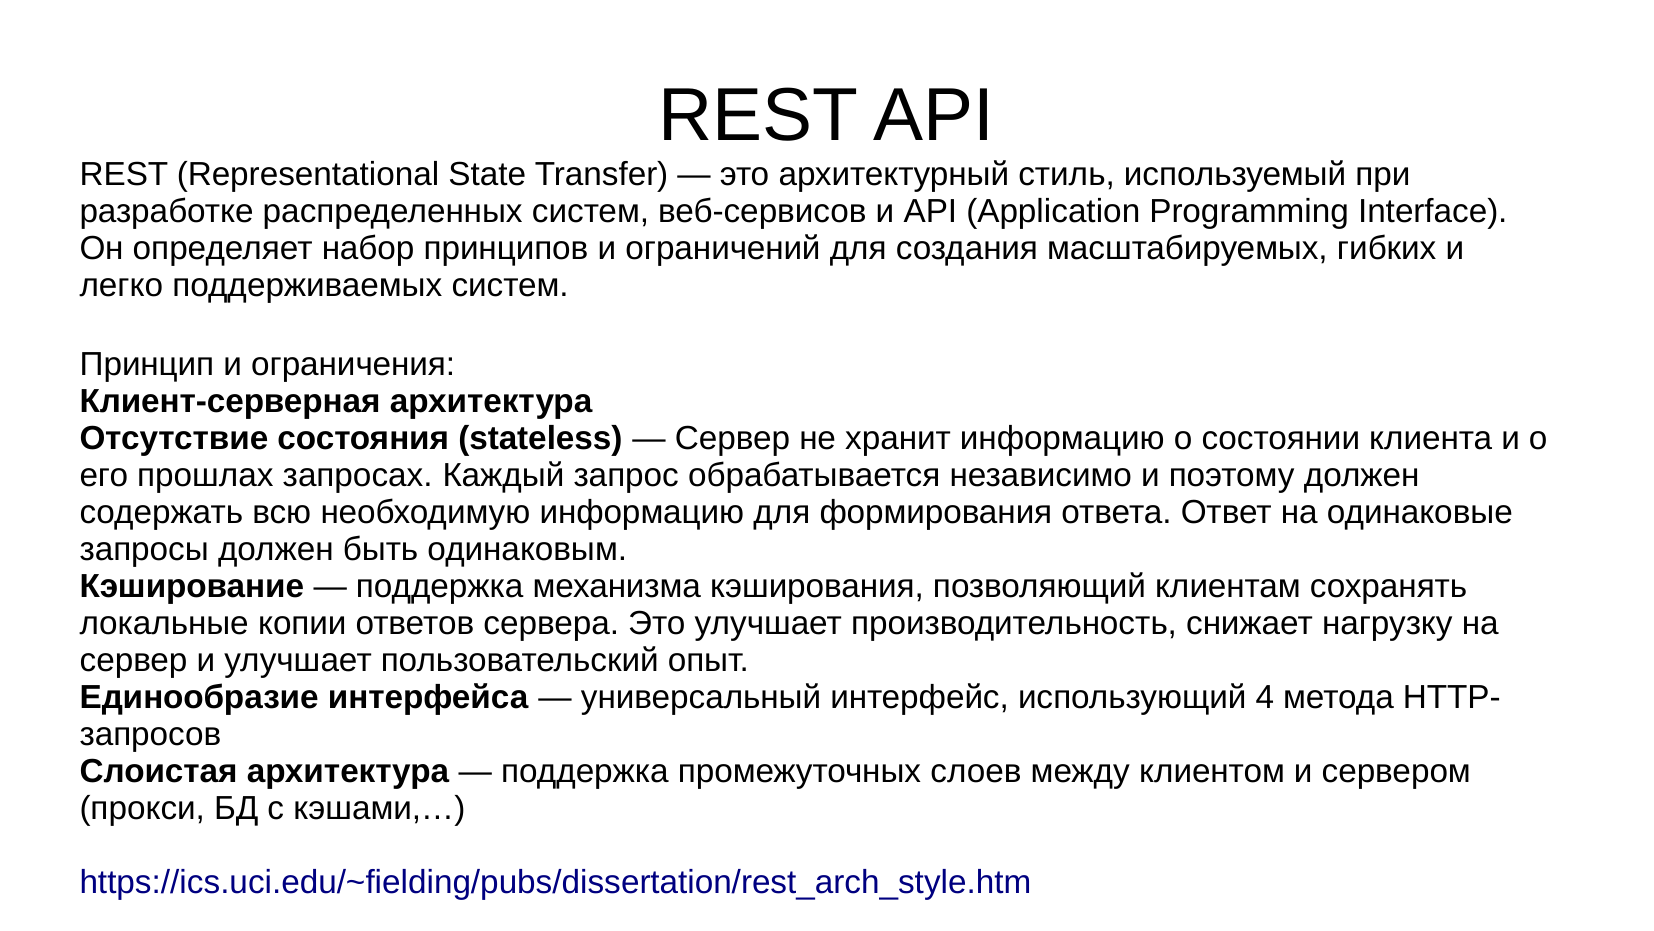

# REST API
REST (Representational State Transfer) — это архитектурный стиль, используемый при разработке распределенных систем, веб-сервисов и API (Application Programming Interface). Он определяет набор принципов и ограничений для создания масштабируемых, гибких и легко поддерживаемых систем.
Принцип и ограничения:
Клиент-серверная архитектура
Отсутствие состояния (stateless) — Сервер не хранит информацию о состоянии клиента и о его прошлах запросах. Каждый запрос обрабатывается независимо и поэтому должен содержать всю необходимую информацию для формирования ответа. Ответ на одинаковые запросы должен быть одинаковым.
Кэширование — поддержка механизма кэширования, позволяющий клиентам сохранять локальные копии ответов сервера. Это улучшает производительность, снижает нагрузку на сервер и улучшает пользовательский опыт.
Единообразие интерфейса — универсальный интерфейс, использующий 4 метода HTTP-запросов
Слоистая архитектура — поддержка промежуточных слоев между клиентом и сервером (прокси, БД с кэшами,…)
https://ics.uci.edu/~fielding/pubs/dissertation/rest_arch_style.htm